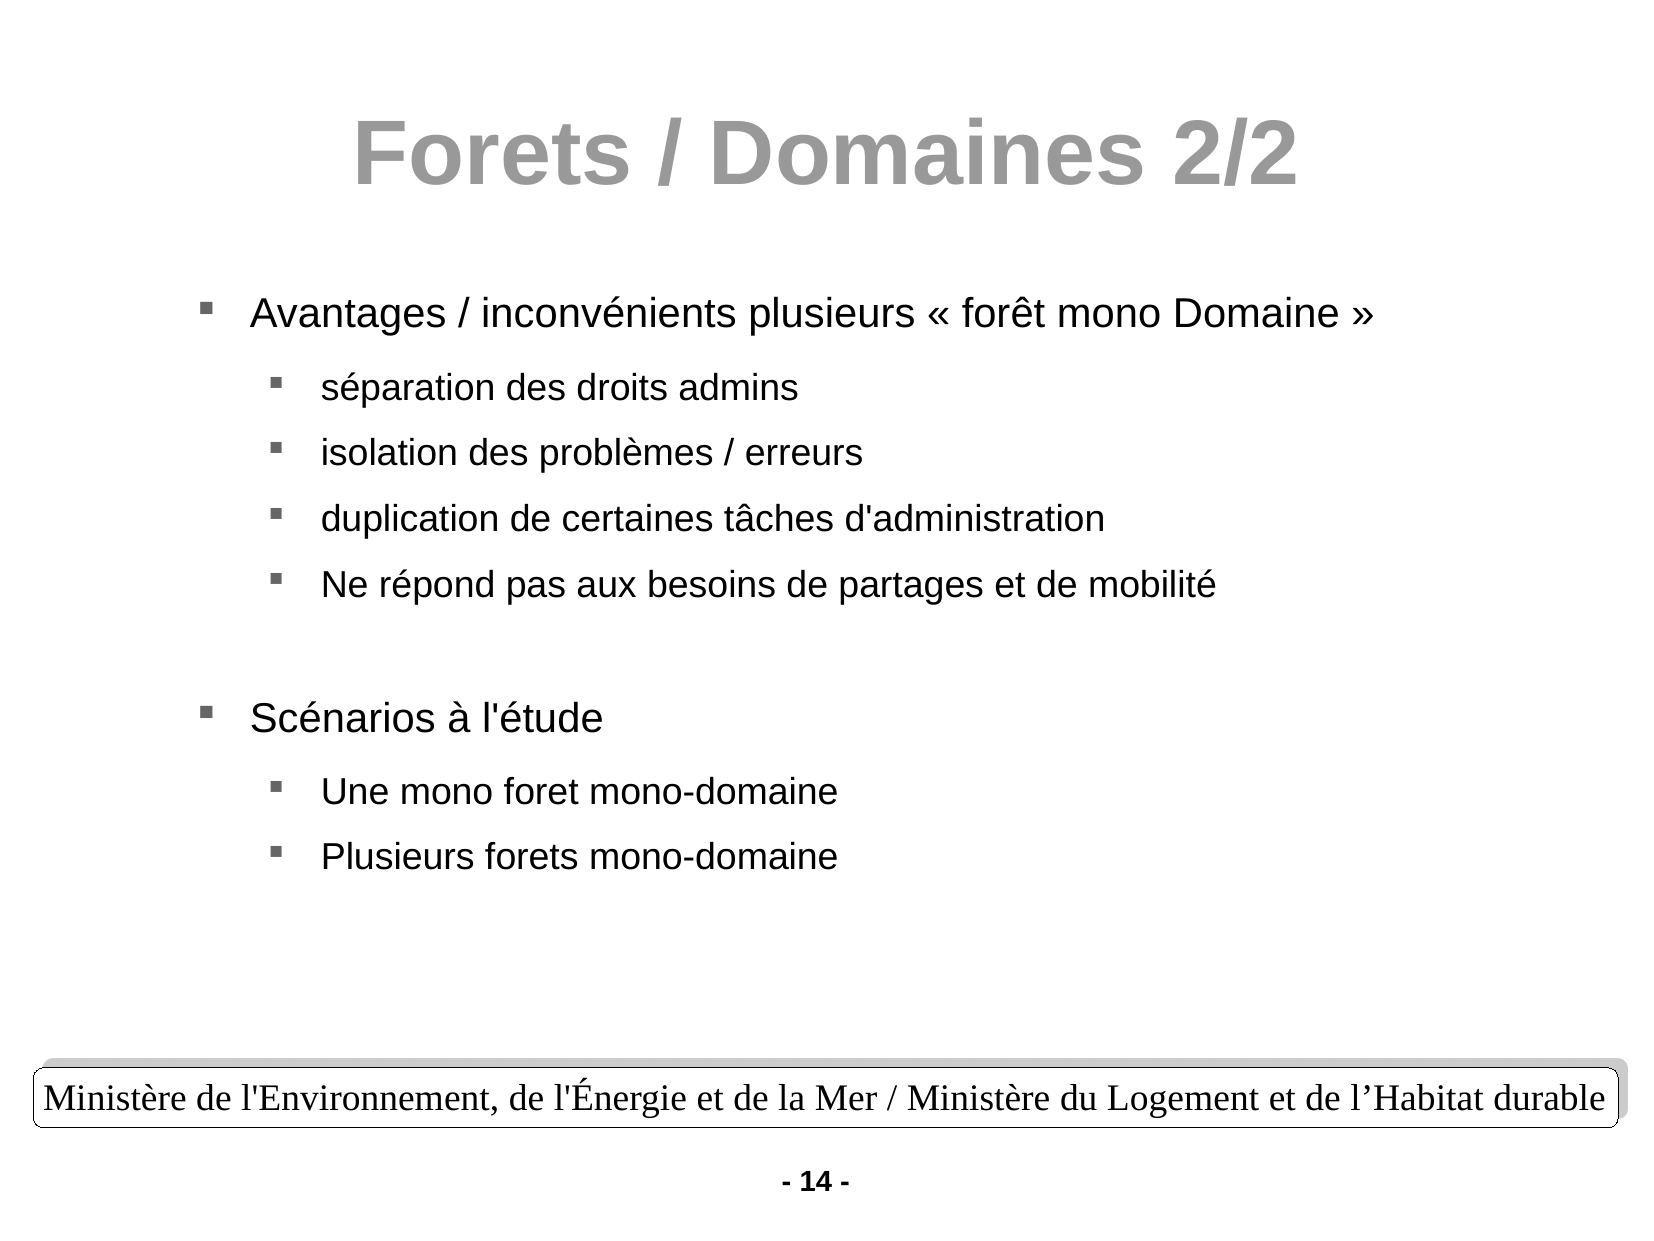

# Forets / Domaines 2/2
Avantages / inconvénients plusieurs « forêt mono Domaine »
séparation des droits admins
isolation des problèmes / erreurs
duplication de certaines tâches d'administration
Ne répond pas aux besoins de partages et de mobilité
Scénarios à l'étude
Une mono foret mono-domaine
Plusieurs forets mono-domaine